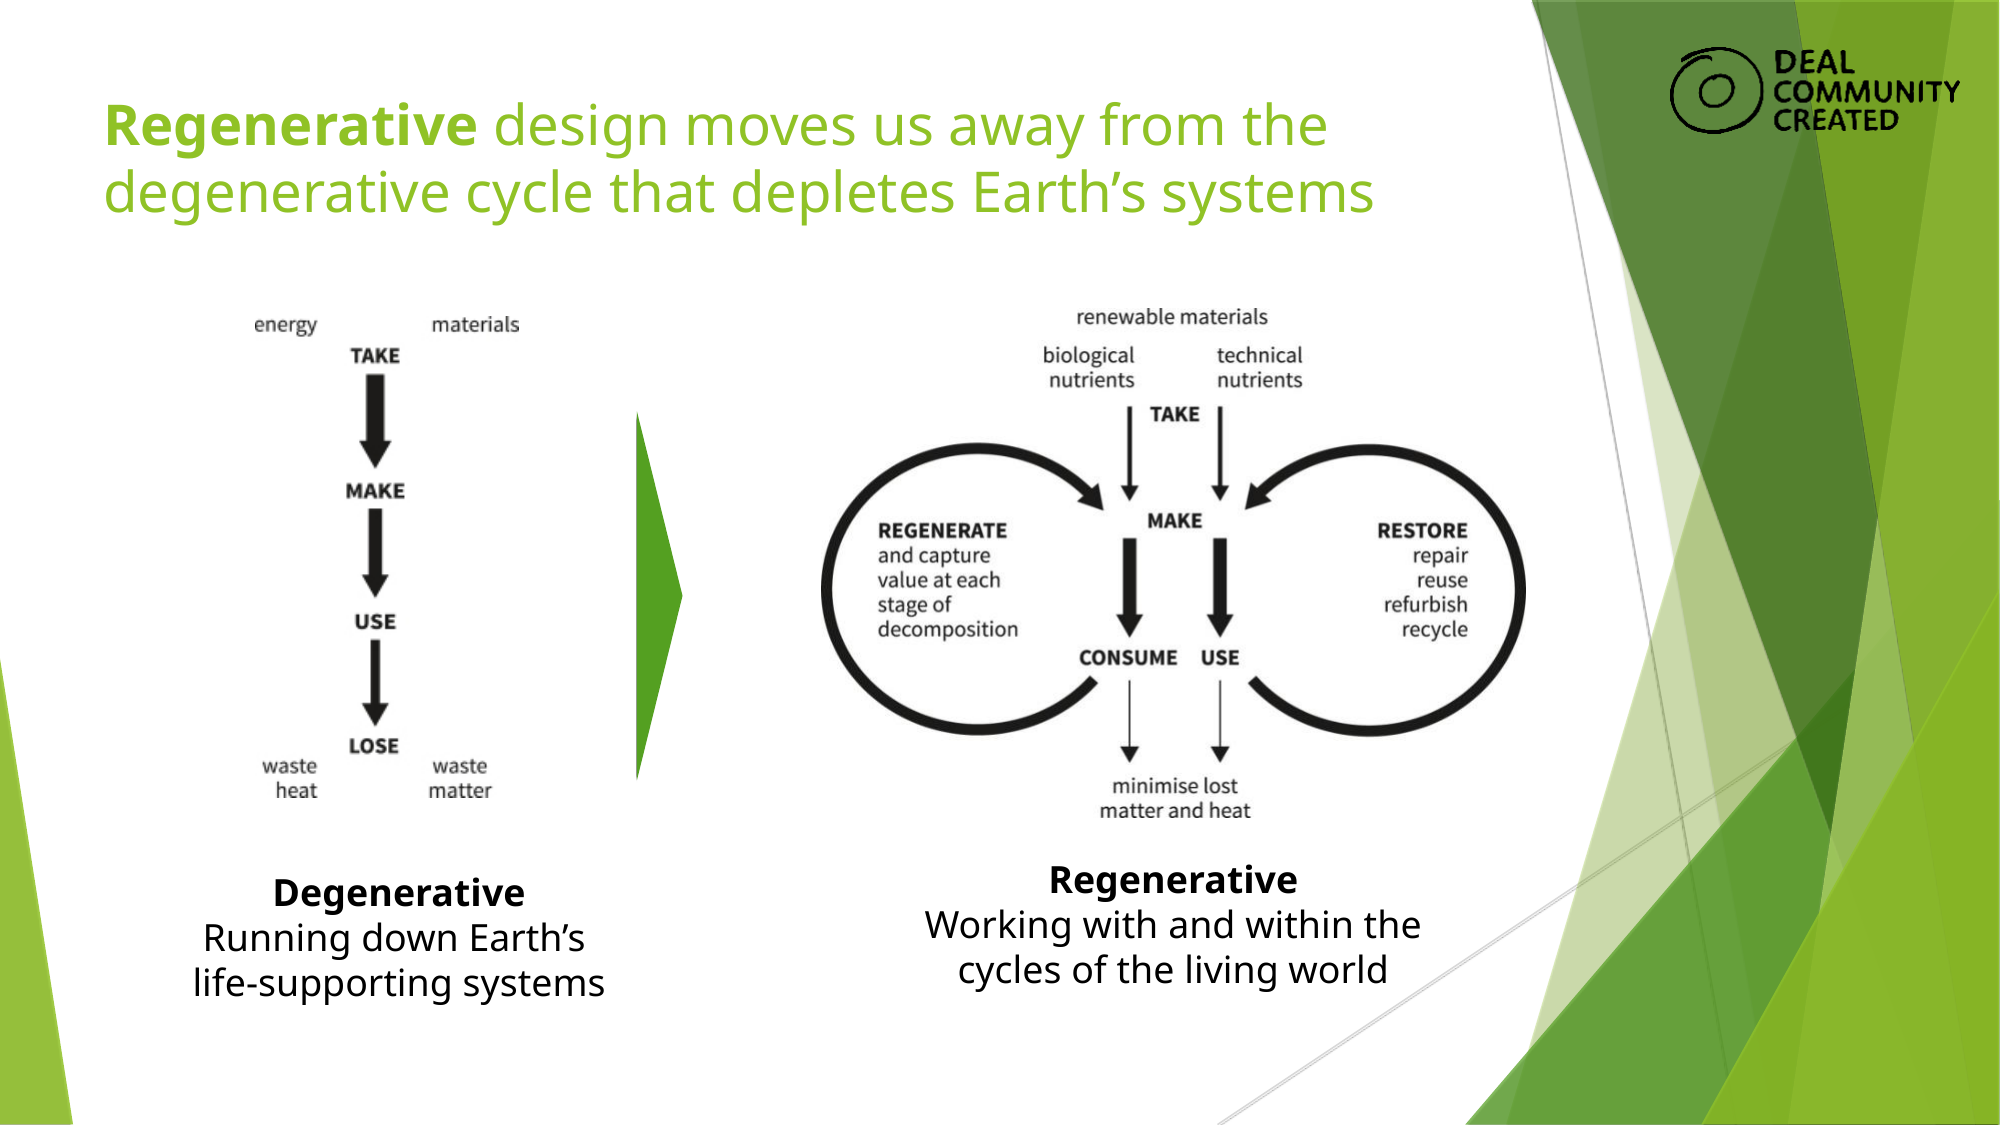

Regenerative design moves us away from the degenerative cycle that depletes Earth’s systems
Regenerative
Working with and within the cycles of the living world
Degenerative
Running down Earth’s
life-supporting systems